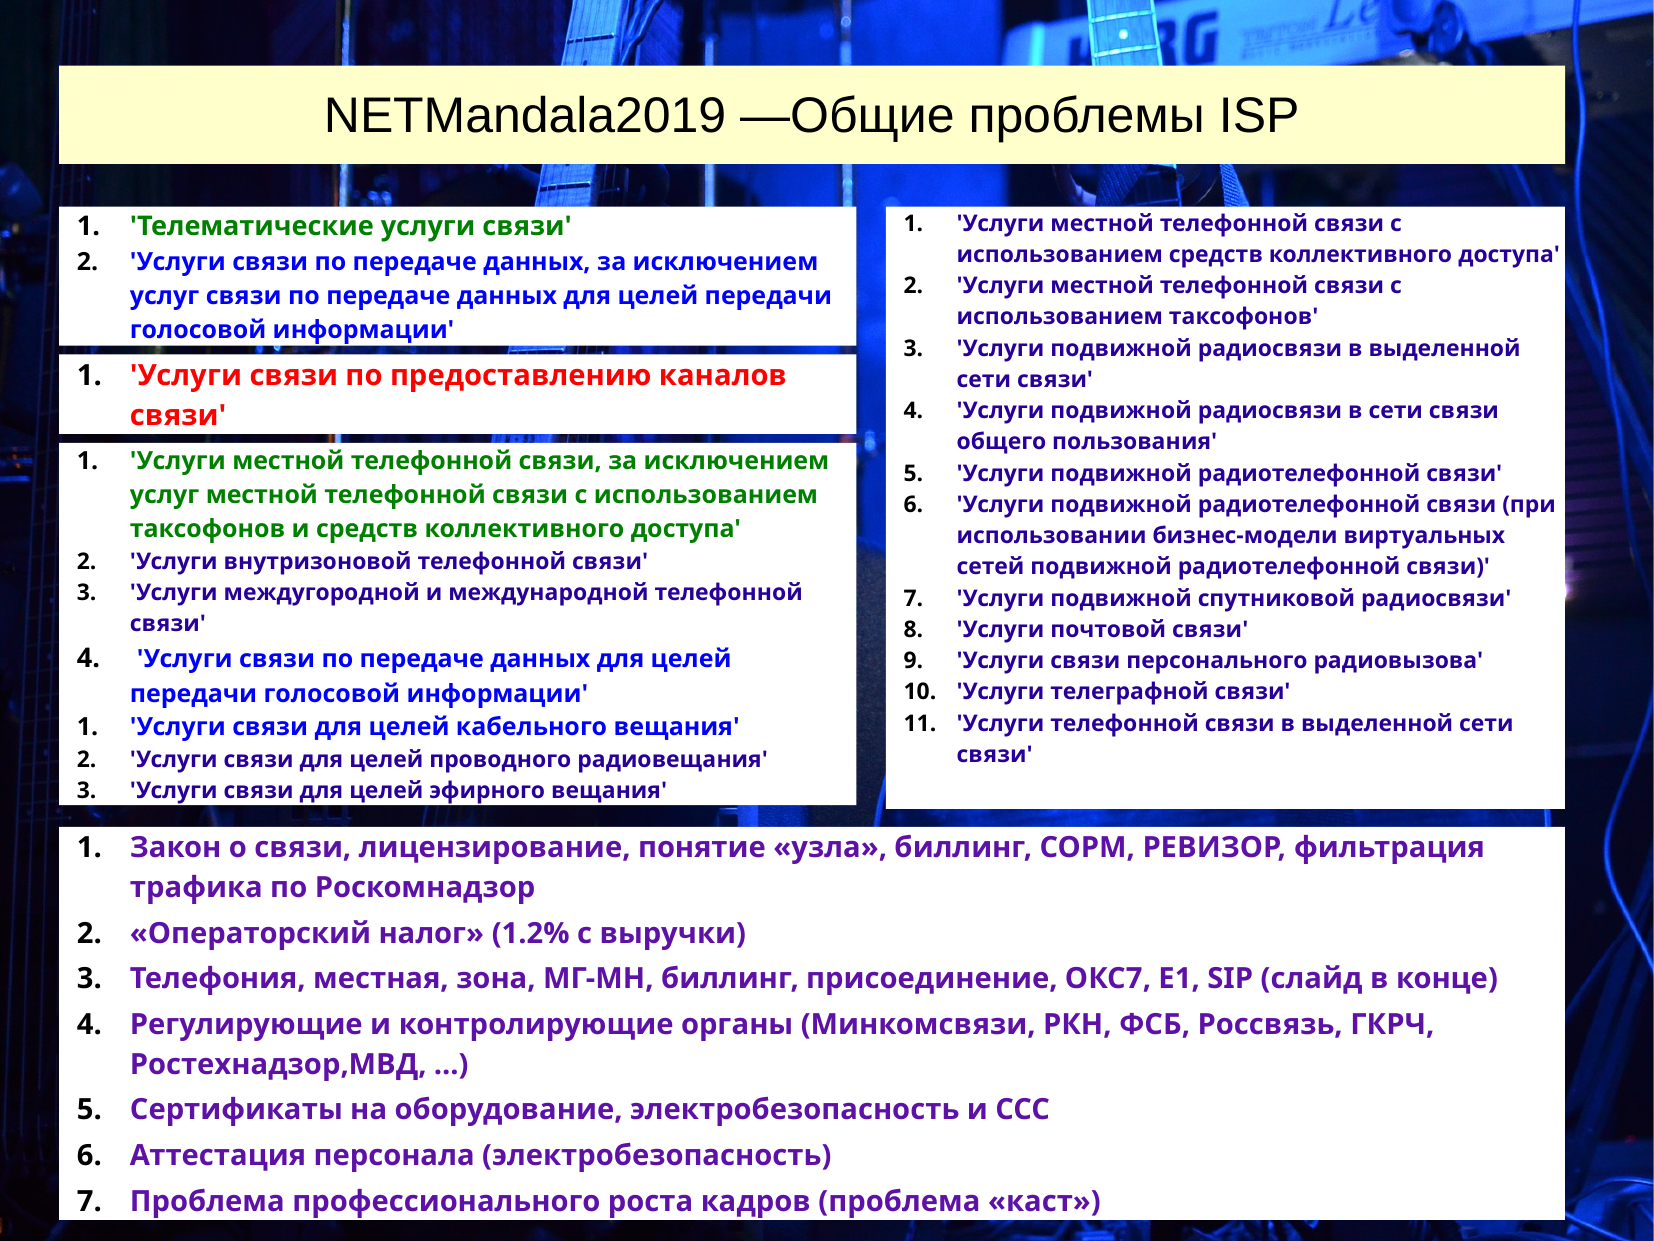

# NETMandala2019 —Общие проблемы ISP
'Телематические услуги связи'
'Услуги связи по передаче данных, за исключением услуг связи по передаче данных для целей передачи голосовой информации'
'Услуги местной телефонной связи с использованием средств коллективного доступа'
'Услуги местной телефонной связи с использованием таксофонов'
'Услуги подвижной радиосвязи в выделенной сети связи'
'Услуги подвижной радиосвязи в сети связи общего пользования'
'Услуги подвижной радиотелефонной связи'
'Услуги подвижной радиотелефонной связи (при использовании бизнес-модели виртуальных сетей подвижной радиотелефонной связи)'
'Услуги подвижной спутниковой радиосвязи'
'Услуги почтовой связи'
'Услуги связи персонального радиовызова'
'Услуги телеграфной связи'
'Услуги телефонной связи в выделенной сети связи'
'Услуги связи по предоставлению каналов связи'
'Услуги местной телефонной связи, за исключением услуг местной телефонной связи с использованием таксофонов и средств коллективного доступа'
'Услуги внутризоновой телефонной связи'
'Услуги междугородной и международной телефонной связи'
 'Услуги связи по передаче данных для целей передачи голосовой информации'
'Услуги связи для целей кабельного вещания'
'Услуги связи для целей проводного радиовещания'
'Услуги связи для целей эфирного вещания'
Закон о связи, лицензирование, понятие «узла», биллинг, СОРМ, РЕВИЗОР, фильтрация трафика по Роскомнадзор
«Операторский налог» (1.2% с выручки)
Телефония, местная, зона, МГ-МН, биллинг, присоединение, ОКС7, Е1, SIP (слайд в конце)
Регулирующие и контролирующие органы (Минкомсвязи, РКН, ФСБ, Россвязь, ГКРЧ, Ростехнадзор,МВД, ...)
Сертификаты на оборудование, электробезопасность и ССС
Аттестация персонала (электробезопасность)
Проблема профессионального роста кадров (проблема «каст»)